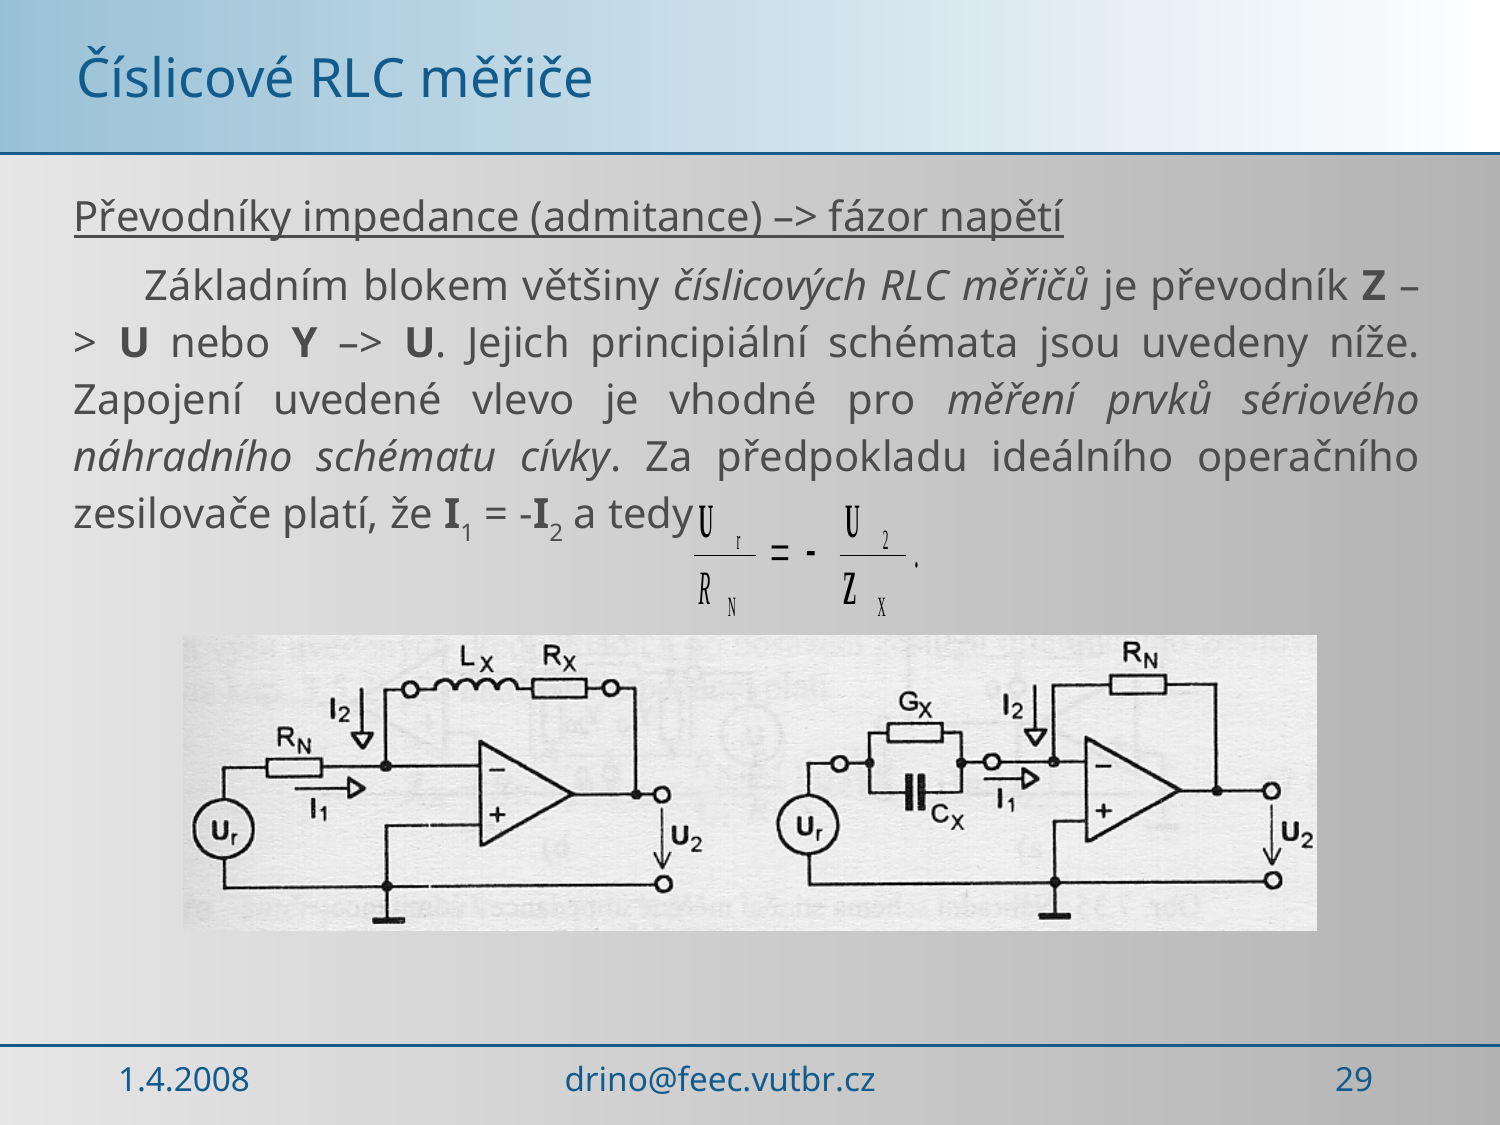

# Číslicové RLC měřiče
Převodníky impedance (admitance) –> fázor napětí
Základním blokem většiny číslicových RLC měřičů je převodník Z –> U nebo Y –> U. Jejich principiální schémata jsou uvedeny níže. Zapojení uvedené vlevo je vhodné pro měření prvků sériového náhradního schématu cívky. Za předpokladu ideálního operačního zesilovače platí, že I1 = -I2 a tedy
1.4.2008
drino@feec.vutbr.cz